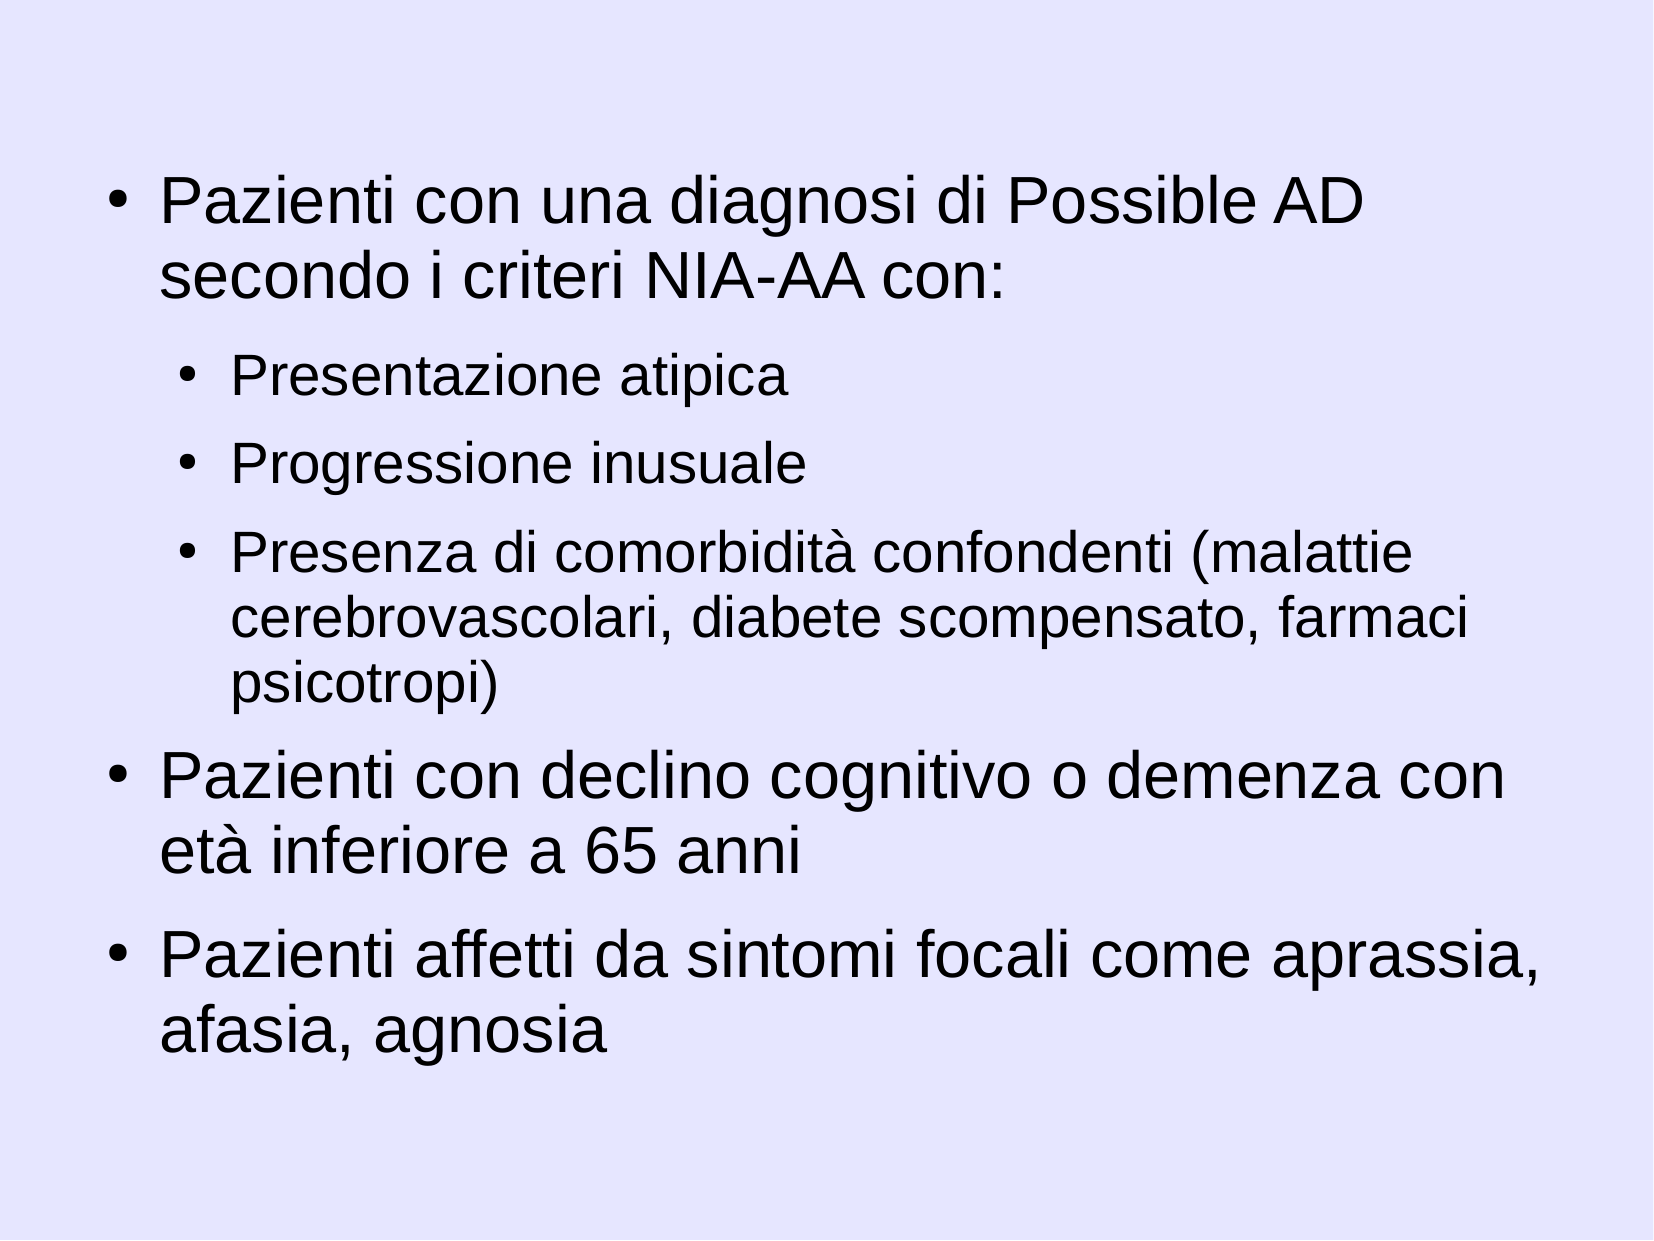

#
Pazienti con una diagnosi di Possible AD secondo i criteri NIA-AA con:
Presentazione atipica
Progressione inusuale
Presenza di comorbidità confondenti (malattie cerebrovascolari, diabete scompensato, farmaci psicotropi)
Pazienti con declino cognitivo o demenza con età inferiore a 65 anni
Pazienti affetti da sintomi focali come aprassia, afasia, agnosia